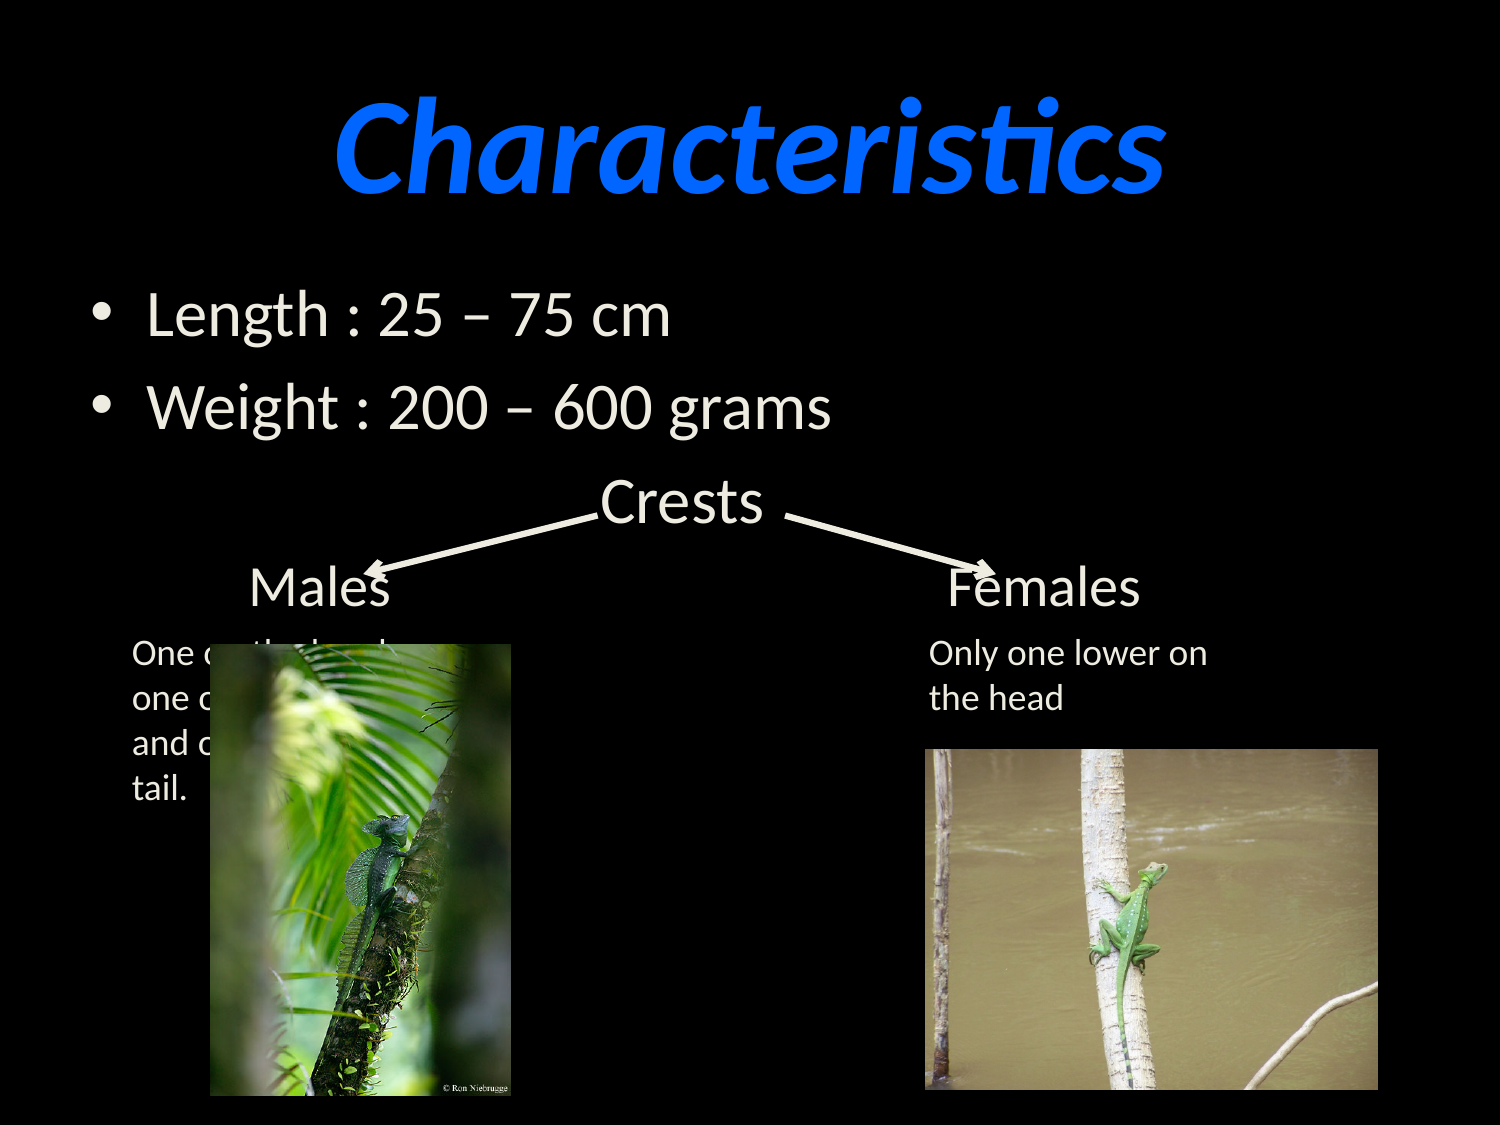

# Characteristics
Length : 25 – 75 cm
Weight : 200 – 600 grams
 Crests
 Males Females
One on the head,
one on their back
and one on the tail.
Only one lower on the head